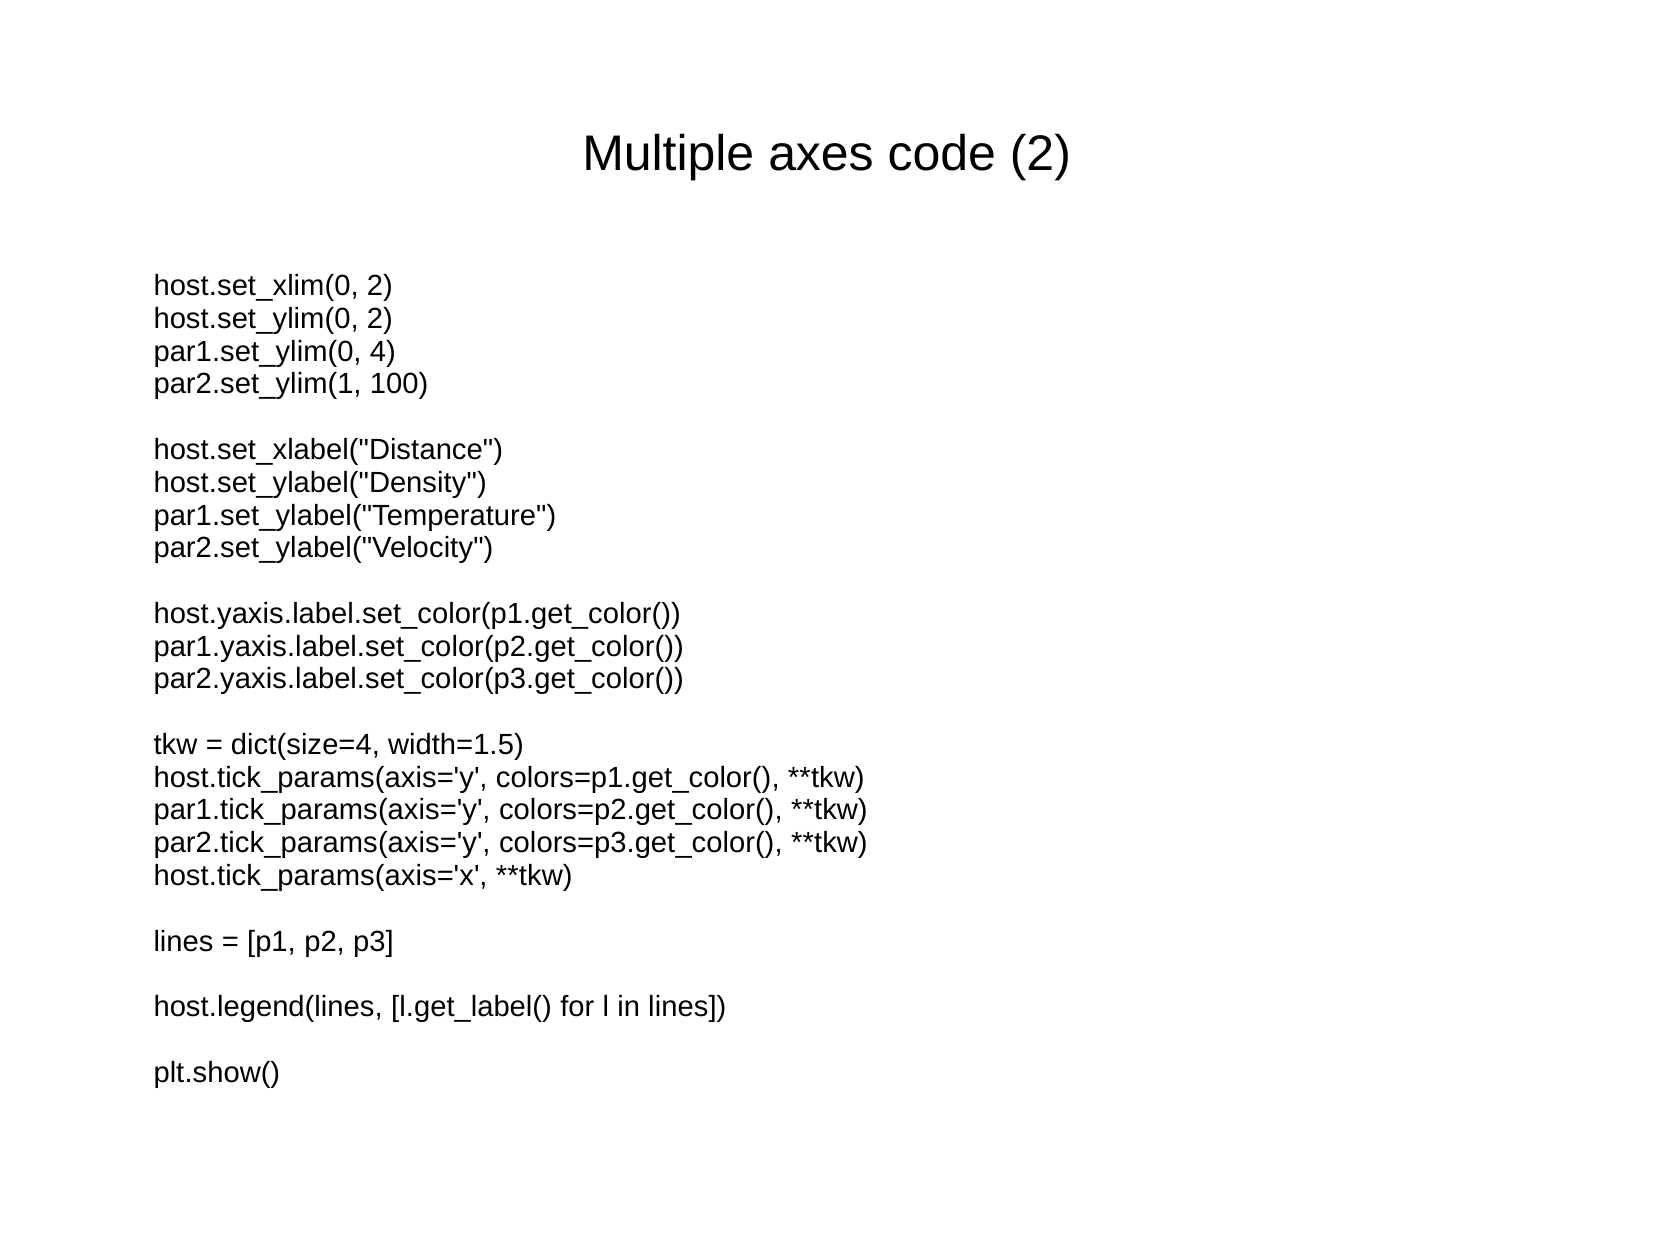

# Multiple axes code (2)
host.set_xlim(0, 2)
host.set_ylim(0, 2)
par1.set_ylim(0, 4)
par2.set_ylim(1, 100)
host.set_xlabel("Distance")
host.set_ylabel("Density")
par1.set_ylabel("Temperature")
par2.set_ylabel("Velocity")
host.yaxis.label.set_color(p1.get_color())
par1.yaxis.label.set_color(p2.get_color())
par2.yaxis.label.set_color(p3.get_color())
tkw = dict(size=4, width=1.5)
host.tick_params(axis='y', colors=p1.get_color(), **tkw)
par1.tick_params(axis='y', colors=p2.get_color(), **tkw)
par2.tick_params(axis='y', colors=p3.get_color(), **tkw)
host.tick_params(axis='x', **tkw)
lines = [p1, p2, p3]
host.legend(lines, [l.get_label() for l in lines])
plt.show()